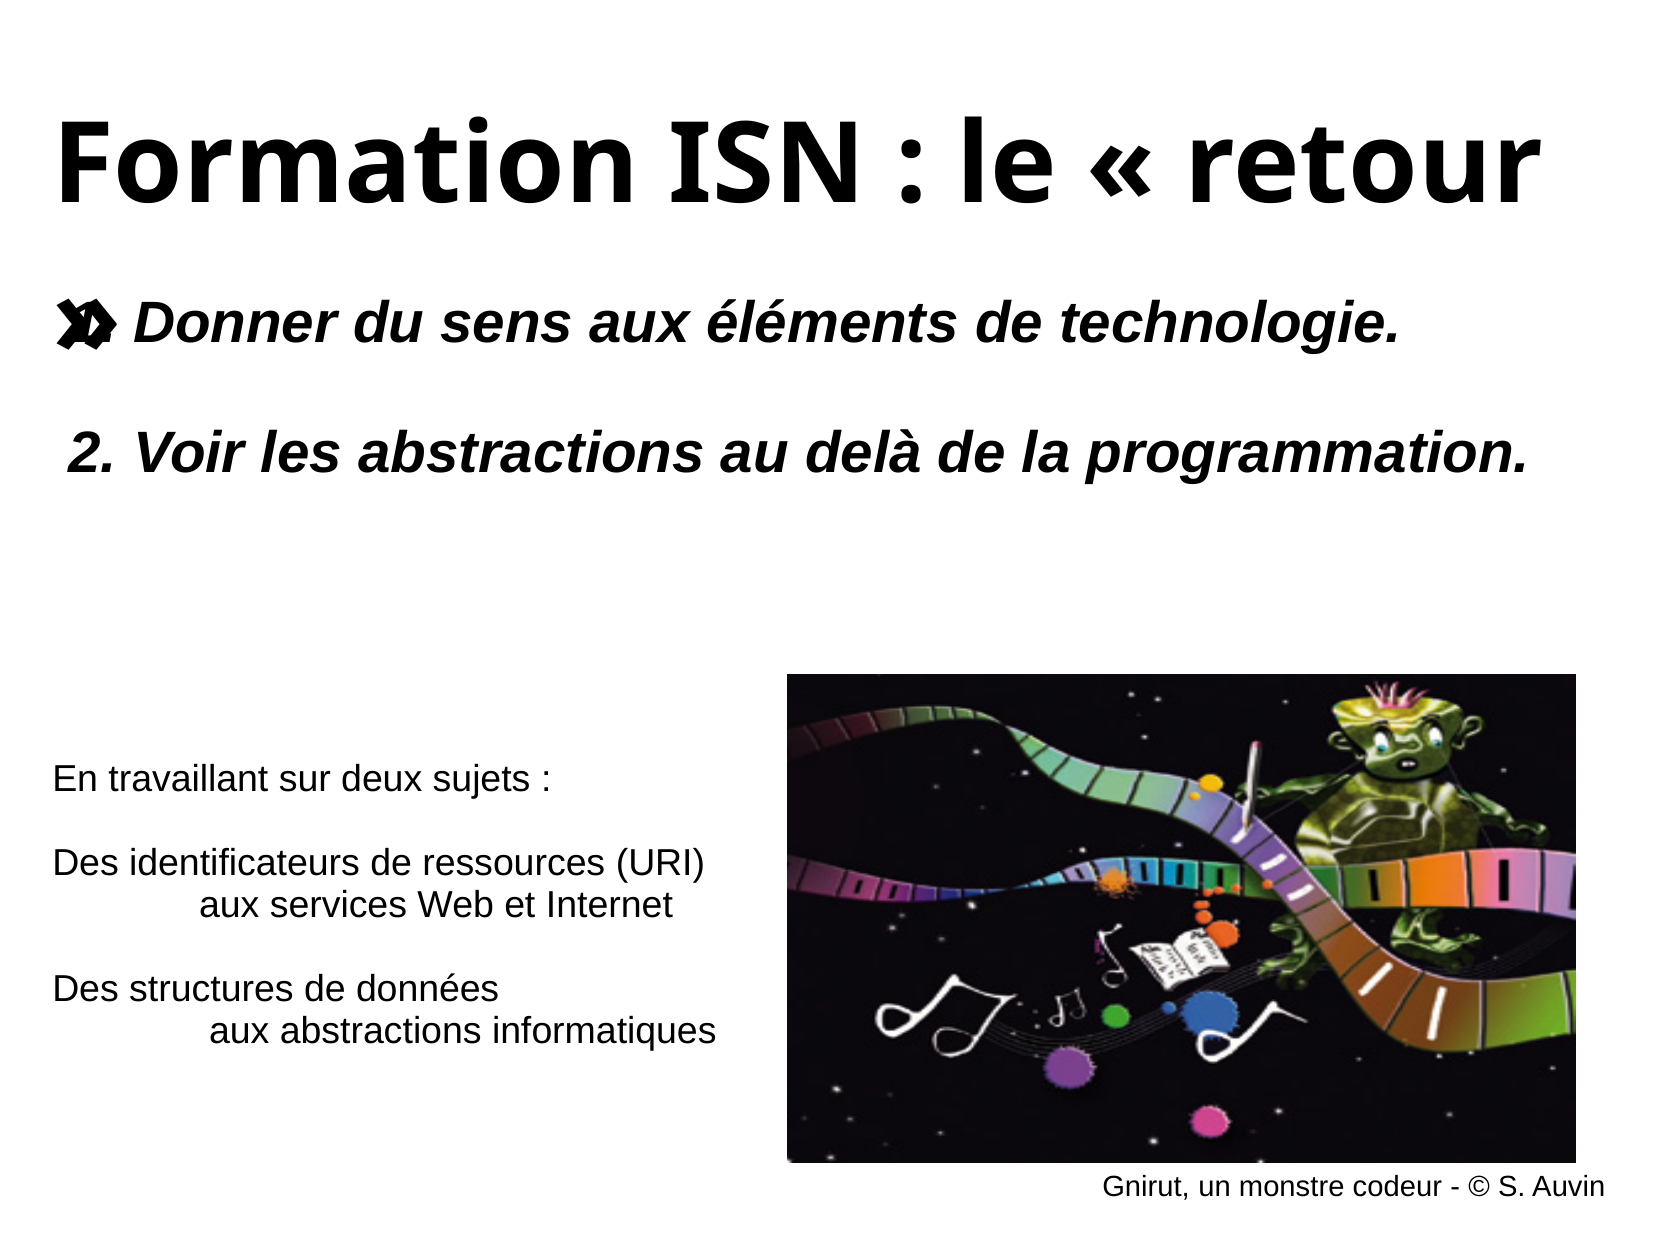

Formation ISN : le « retour »
 1. Donner du sens aux éléments de technologie.
 2. Voir les abstractions au delà de la programmation.
En travaillant sur deux sujets :
Des identificateurs de ressources (URI)
 aux services Web et Internet
Des structures de données
 aux abstractions informatiques
Gnirut, un monstre codeur - © S. Auvin